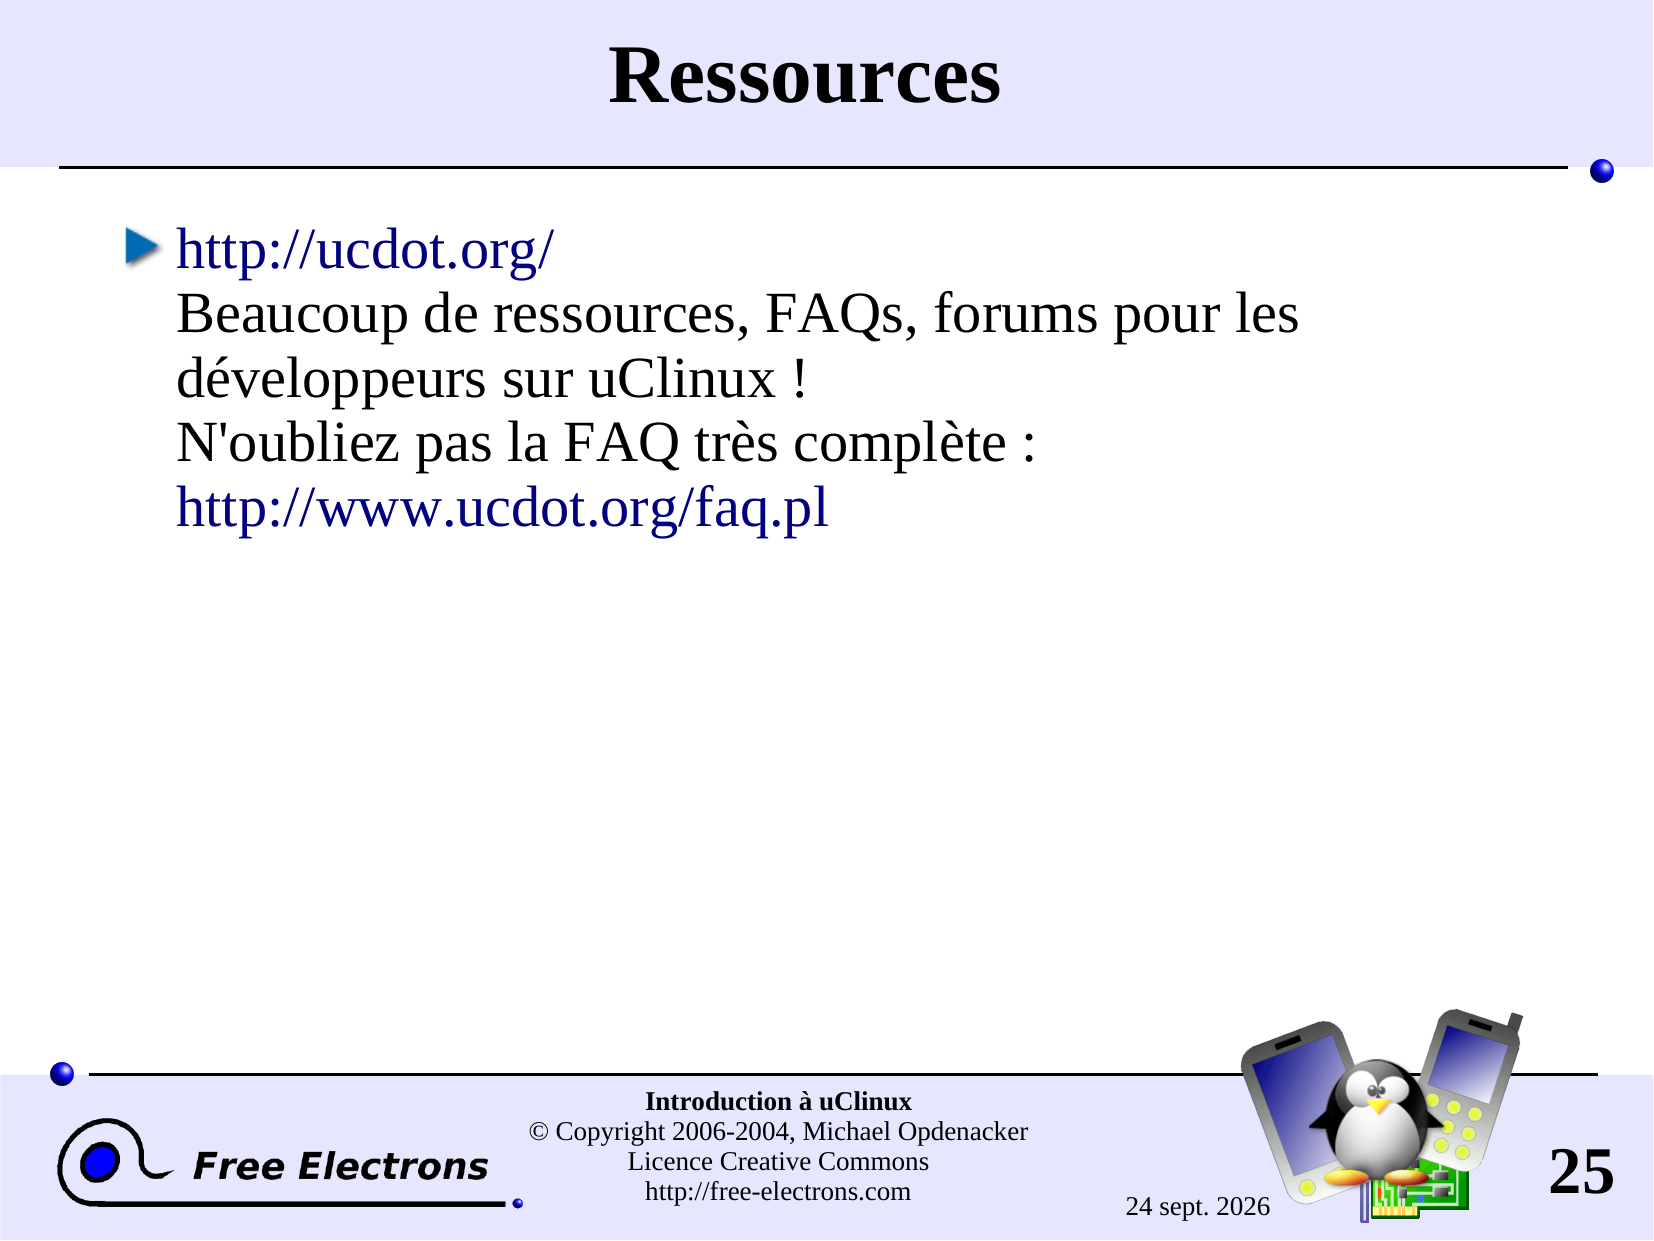

# Ressources
http://ucdot.org/
Beaucoup de ressources, FAQs, forums pour les développeurs sur uClinux !
N'oubliez pas la FAQ très complète :
http://www.ucdot.org/faq.pl